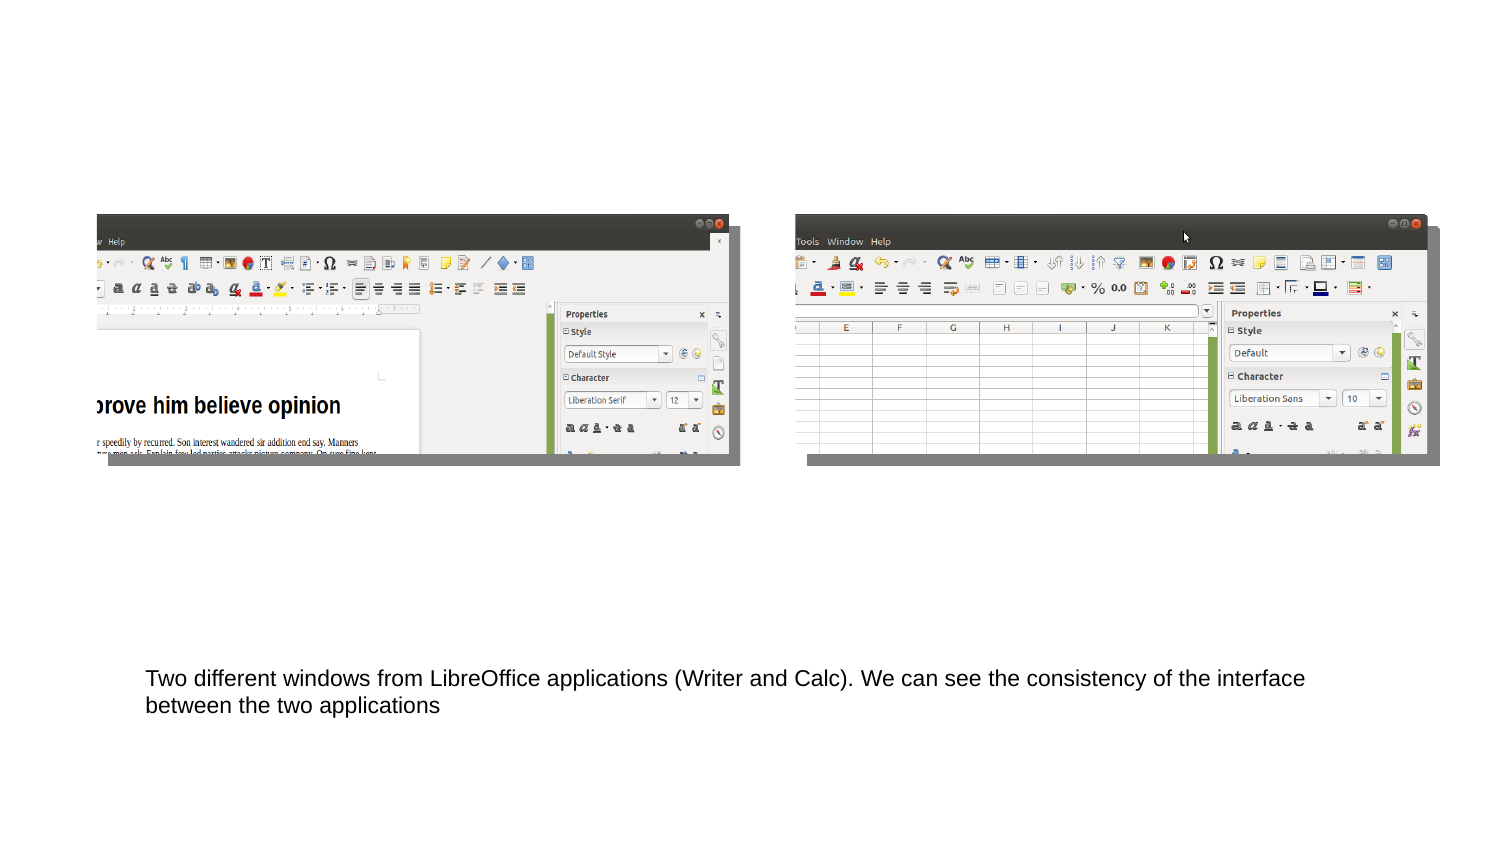

Two different windows from LibreOffice applications (Writer and Calc). We can see the consistency of the interface between the two applications